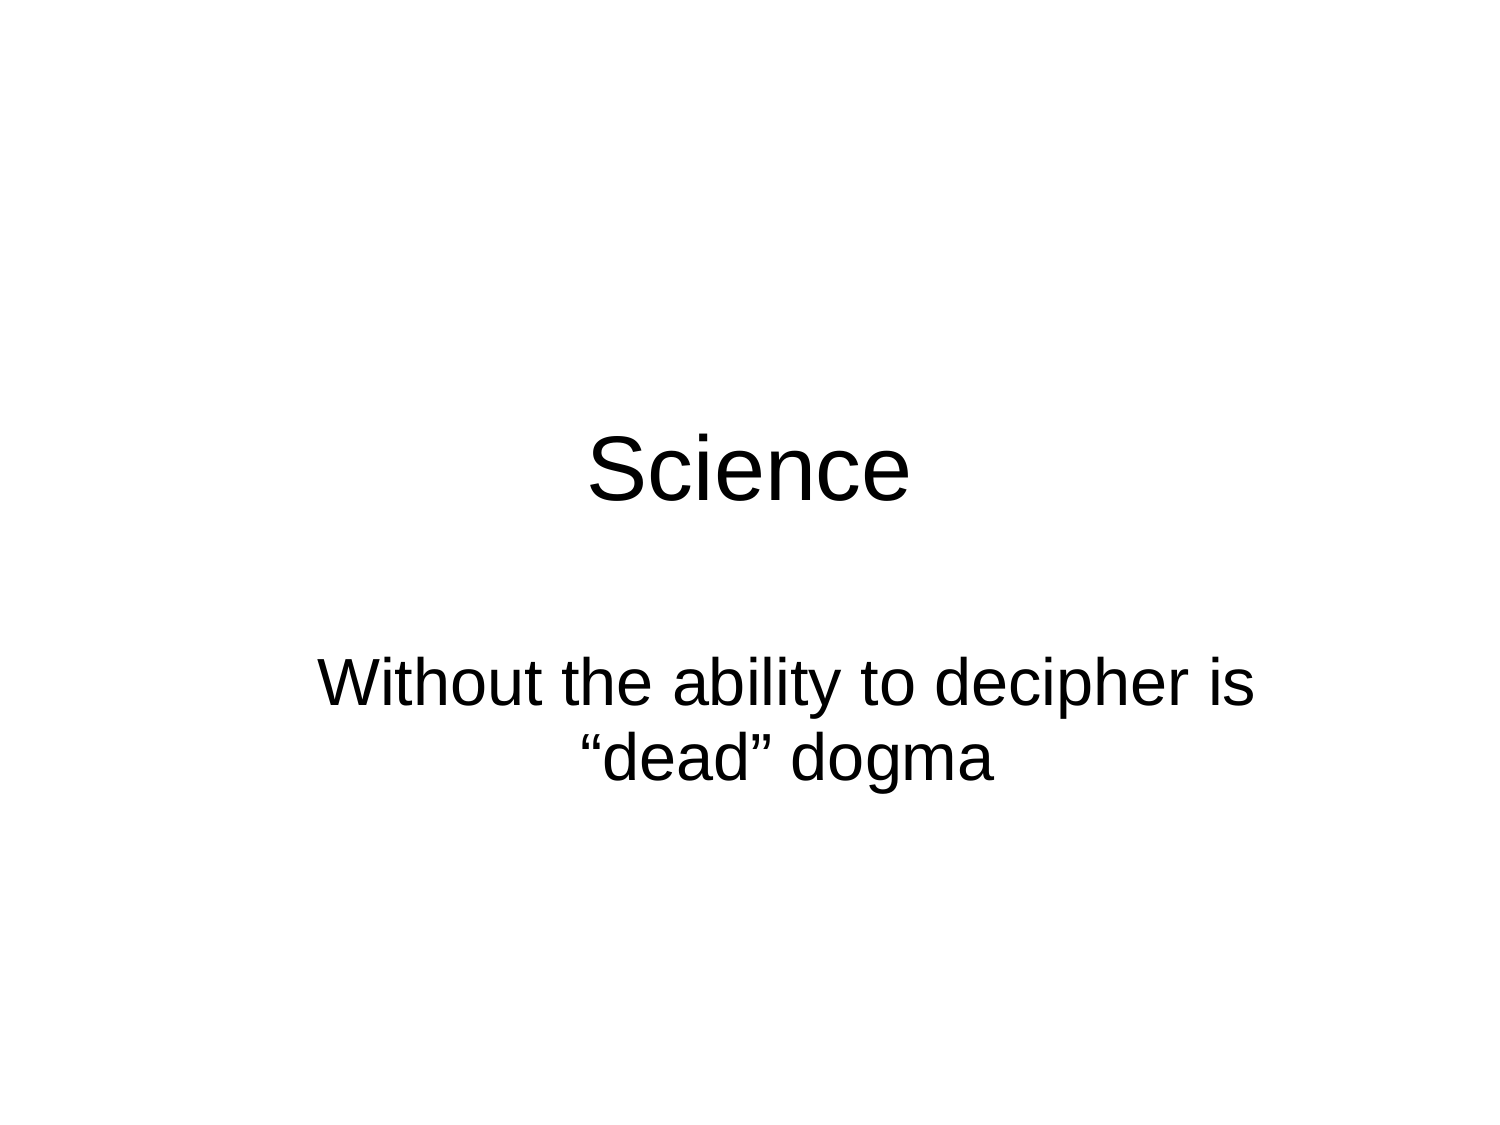

# Science
Without the ability to decipher is “dead” dogma